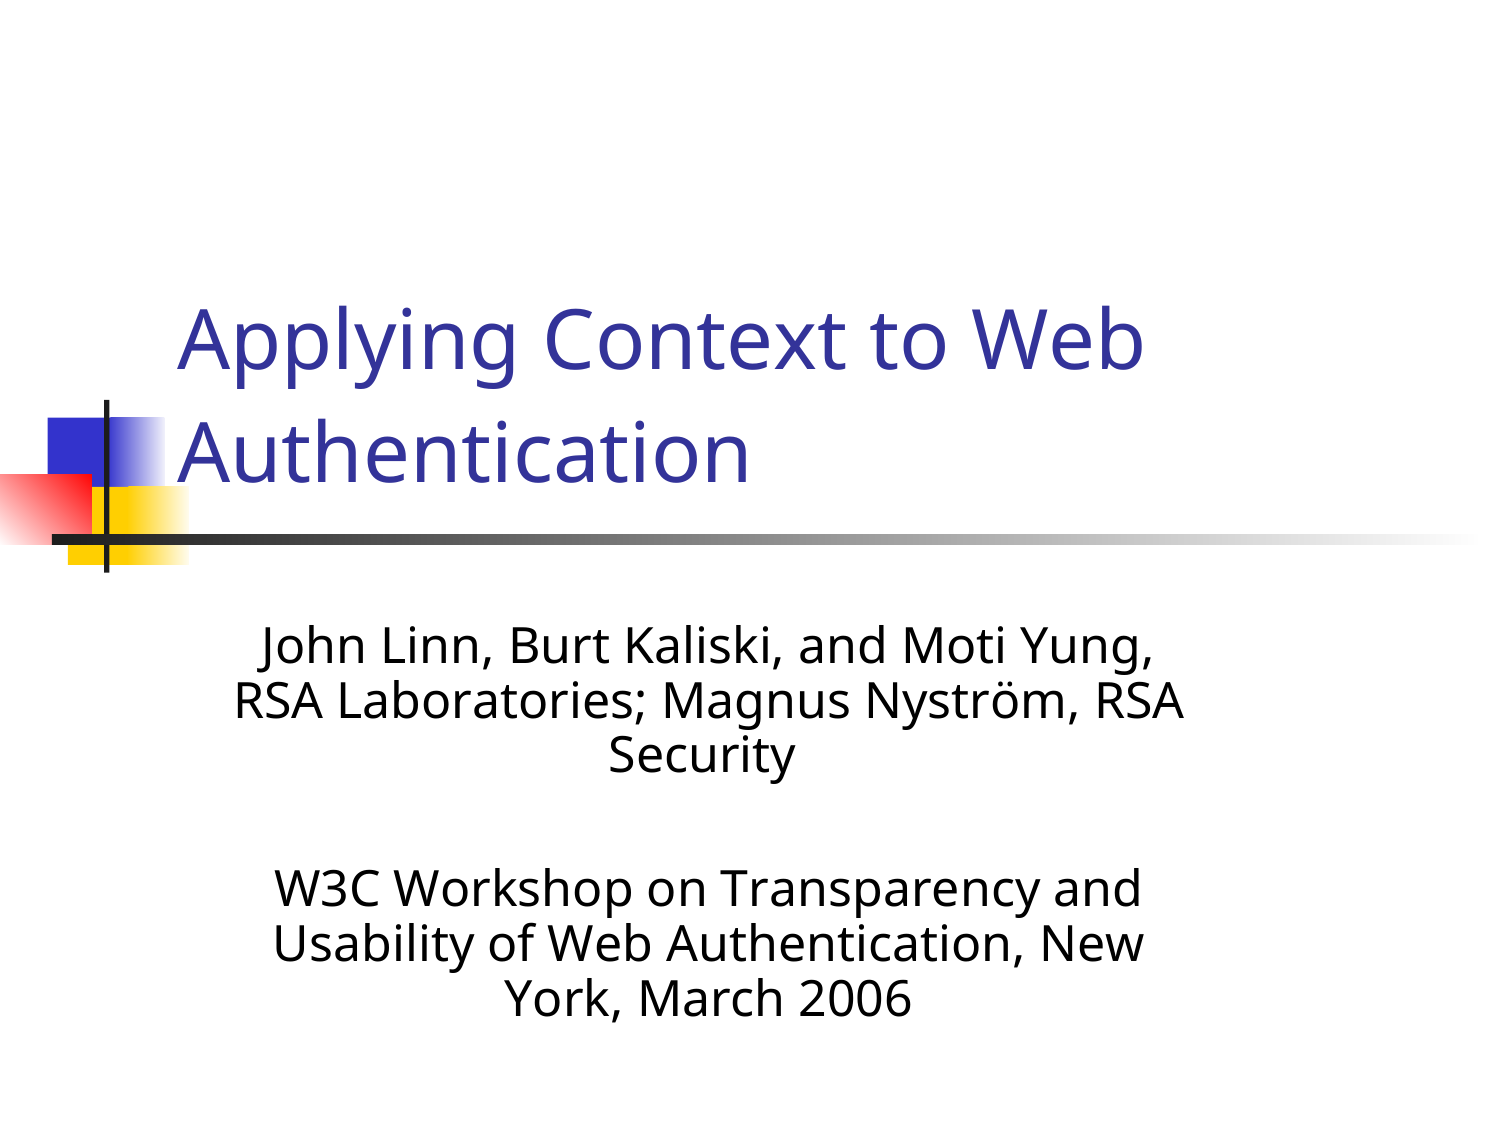

# Applying Context to Web Authentication
John Linn, Burt Kaliski, and Moti Yung, RSA Laboratories; Magnus Nyström, RSA Security
W3C Workshop on Transparency and Usability of Web Authentication, New York, March 2006